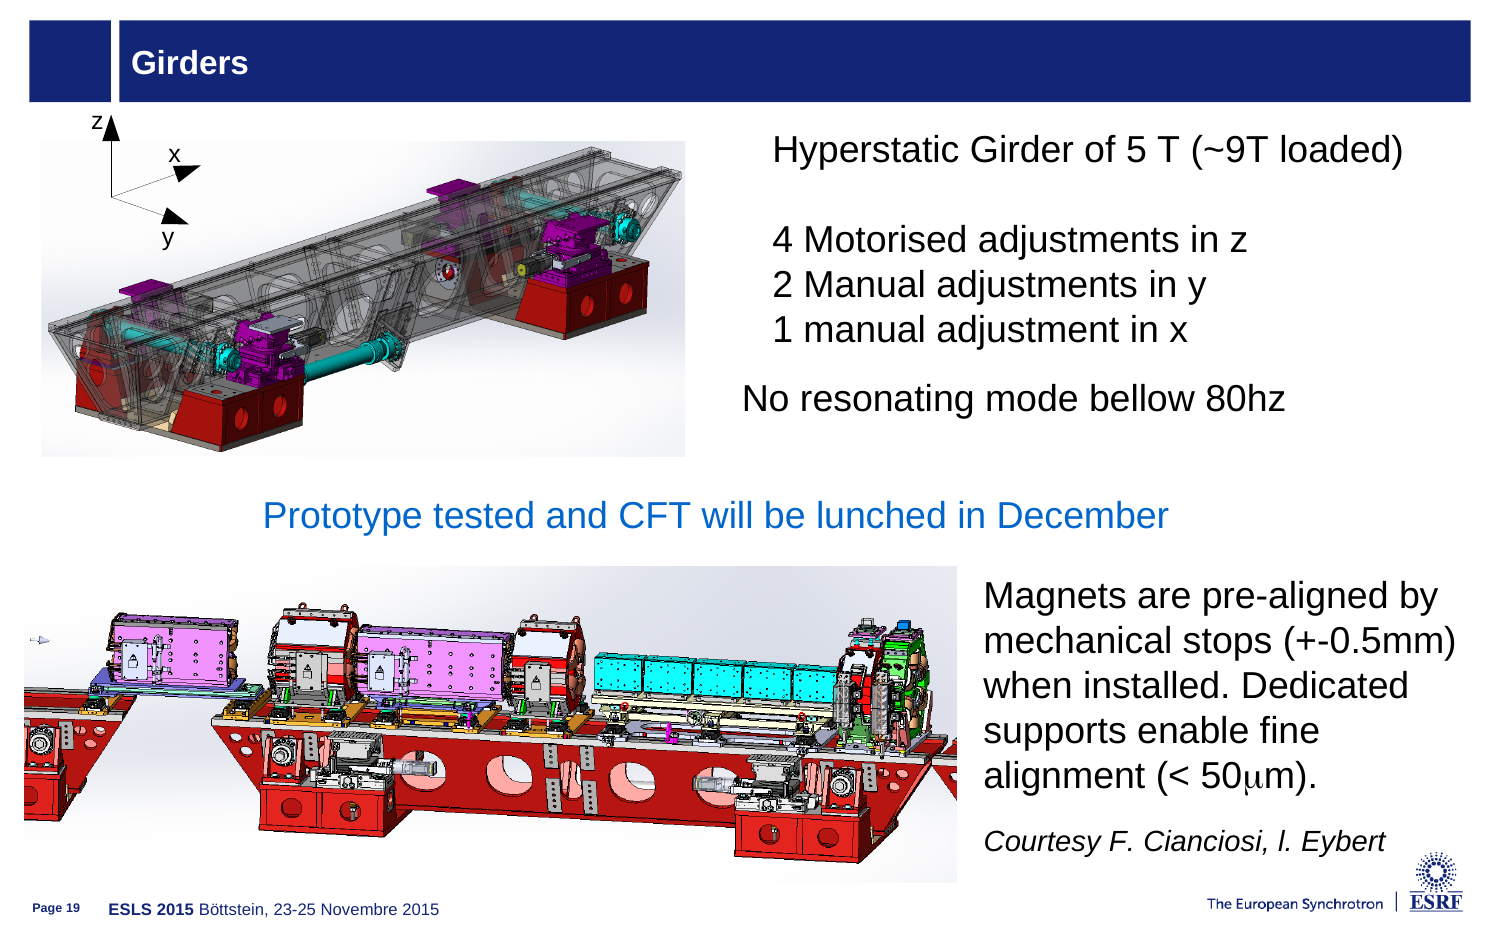

# Girders
z
Hyperstatic Girder of 5 T (~9T loaded)
4 Motorised adjustments in z
2 Manual adjustments in y
1 manual adjustment in x
x
y
No resonating mode bellow 80hz
Prototype tested and CFT will be lunched in December
Magnets are pre-aligned by mechanical stops (+-0.5mm) when installed. Dedicated supports enable fine alignment (< 50mm).
Courtesy F. Cianciosi, l. Eybert
Page
ESLS 2015 Böttstein, 23-25 Novembre 2015